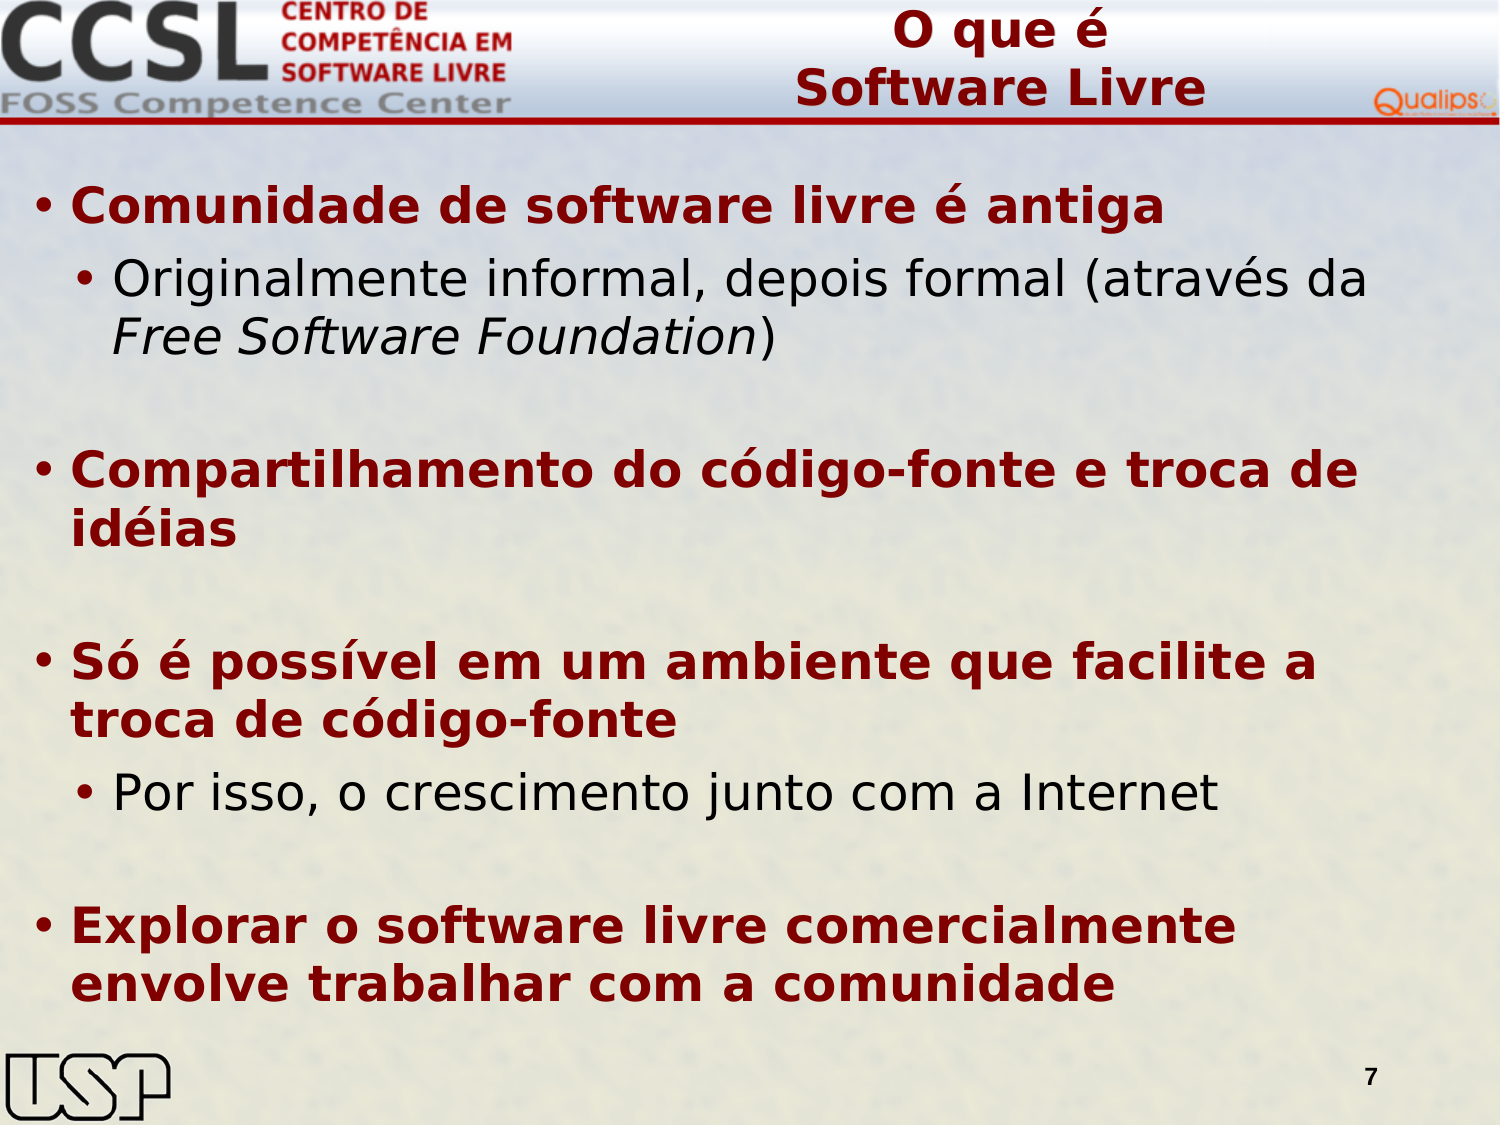

# O que é Software Livre
Comunidade de software livre é antiga
Originalmente informal, depois formal (através da Free Software Foundation)
Compartilhamento do código-fonte e troca de idéias
Só é possível em um ambiente que facilite a troca de código-fonte
Por isso, o crescimento junto com a Internet
Explorar o software livre comercialmente envolve trabalhar com a comunidade